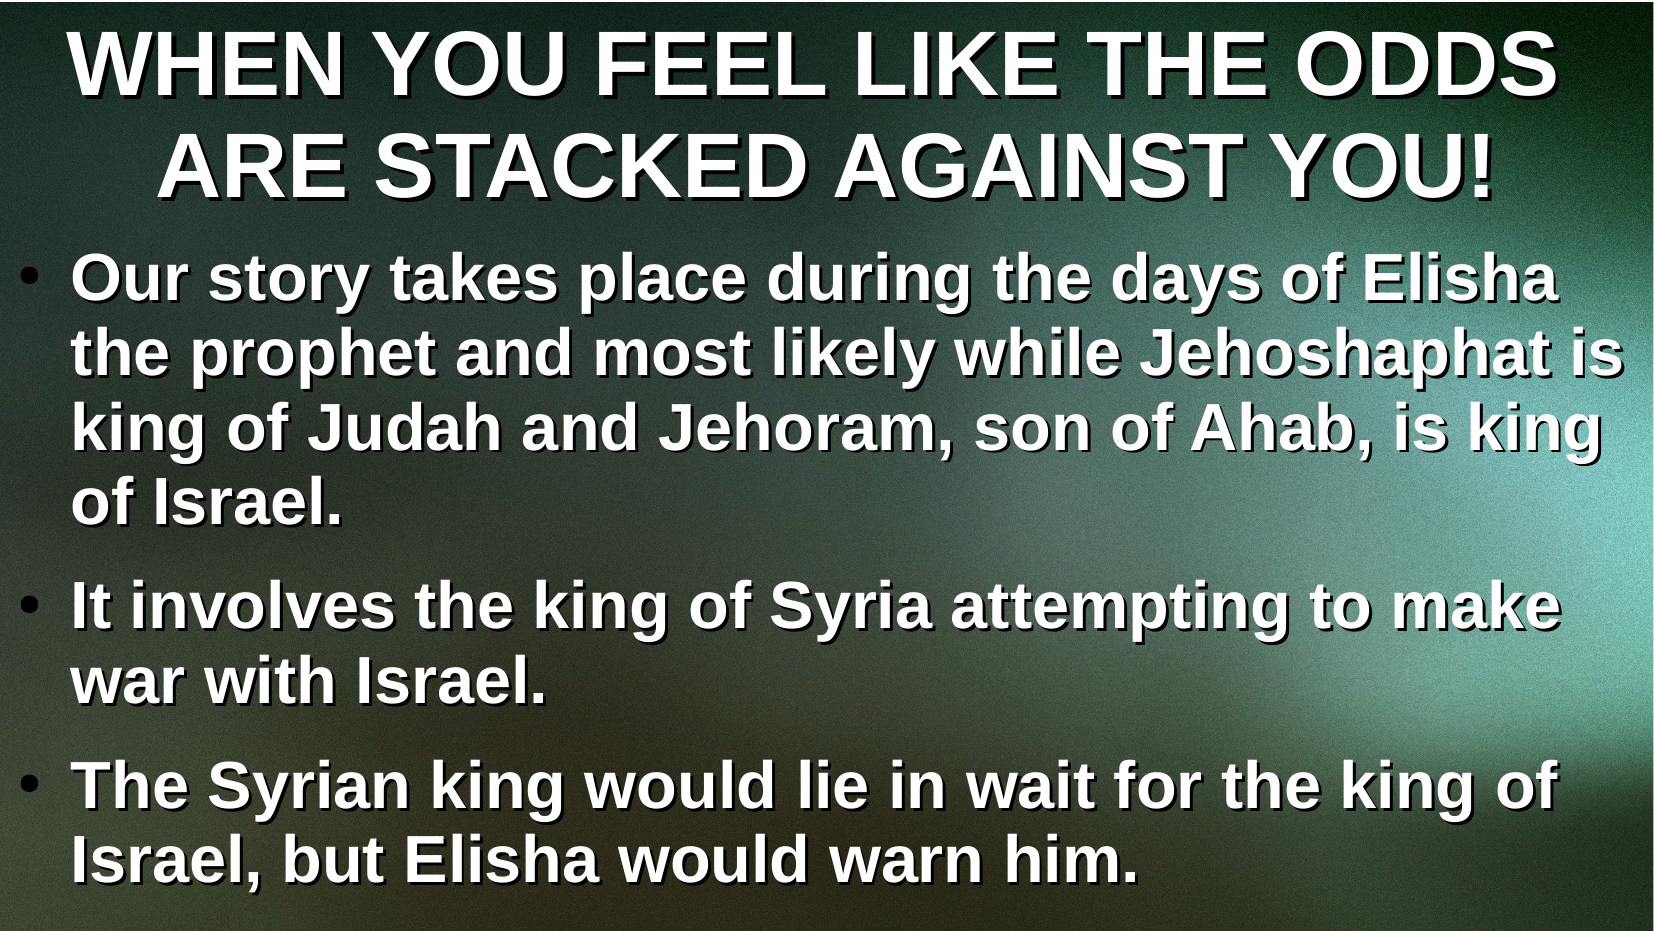

# WHEN YOU FEEL LIKE THE ODDS ARE STACKED AGAINST YOU!
Our story takes place during the days of Elisha the prophet and most likely while Jehoshaphat is king of Judah and Jehoram, son of Ahab, is king of Israel.
It involves the king of Syria attempting to make war with Israel.
The Syrian king would lie in wait for the king of Israel, but Elisha would warn him.